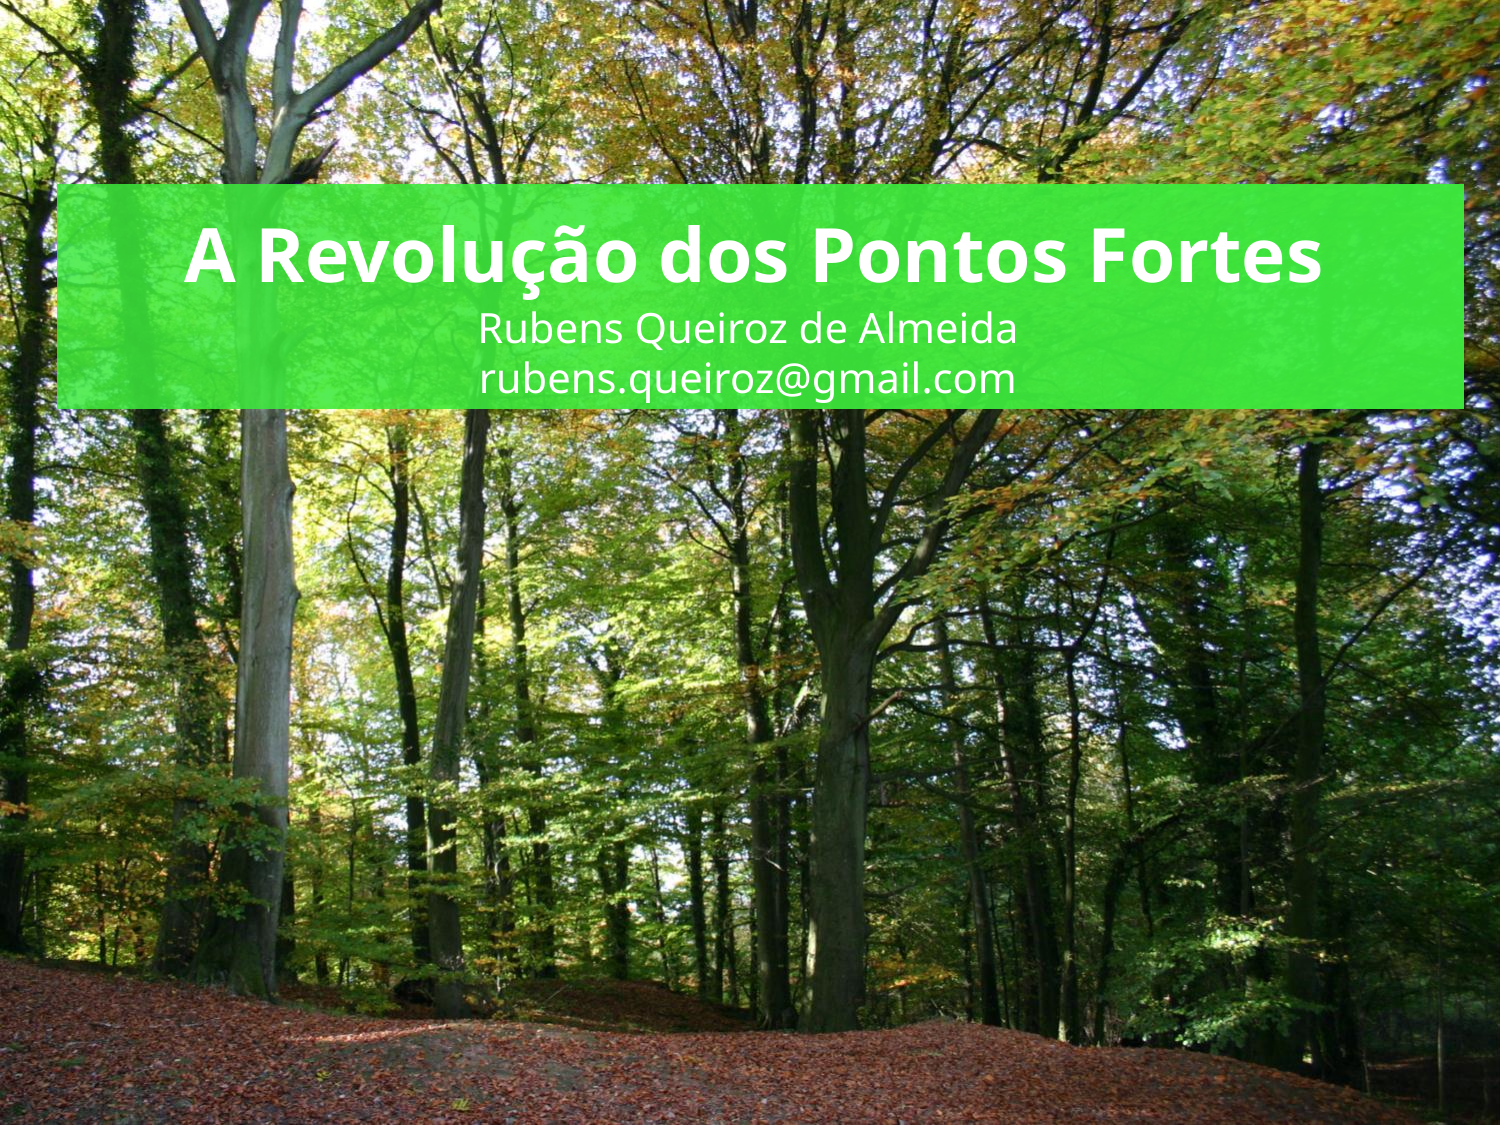

# A Revolução dos Pontos Fortes
Rubens Queiroz de Almeida
rubens.queiroz@gmail.com